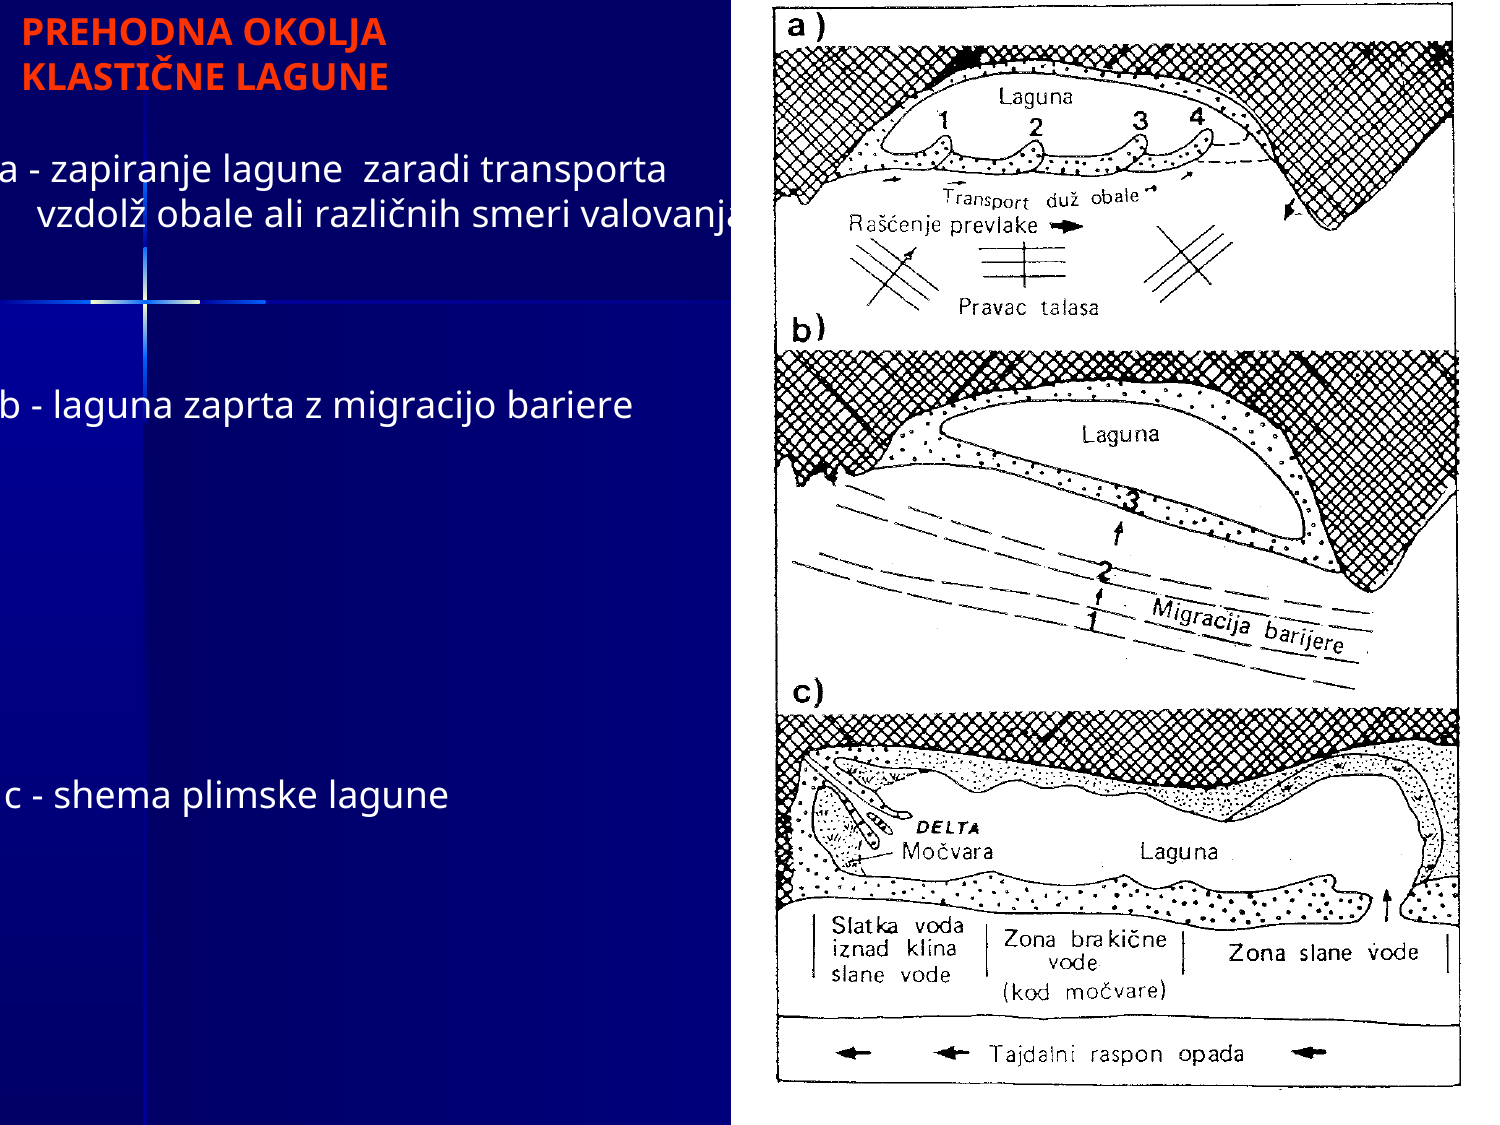

PREHODNA OKOLJA
KLASTIČNE LAGUNE
a - zapiranje lagune zaradi transporta
 vzdolž obale ali različnih smeri valovanja
b - laguna zaprta z migracijo bariere
c - shema plimske lagune